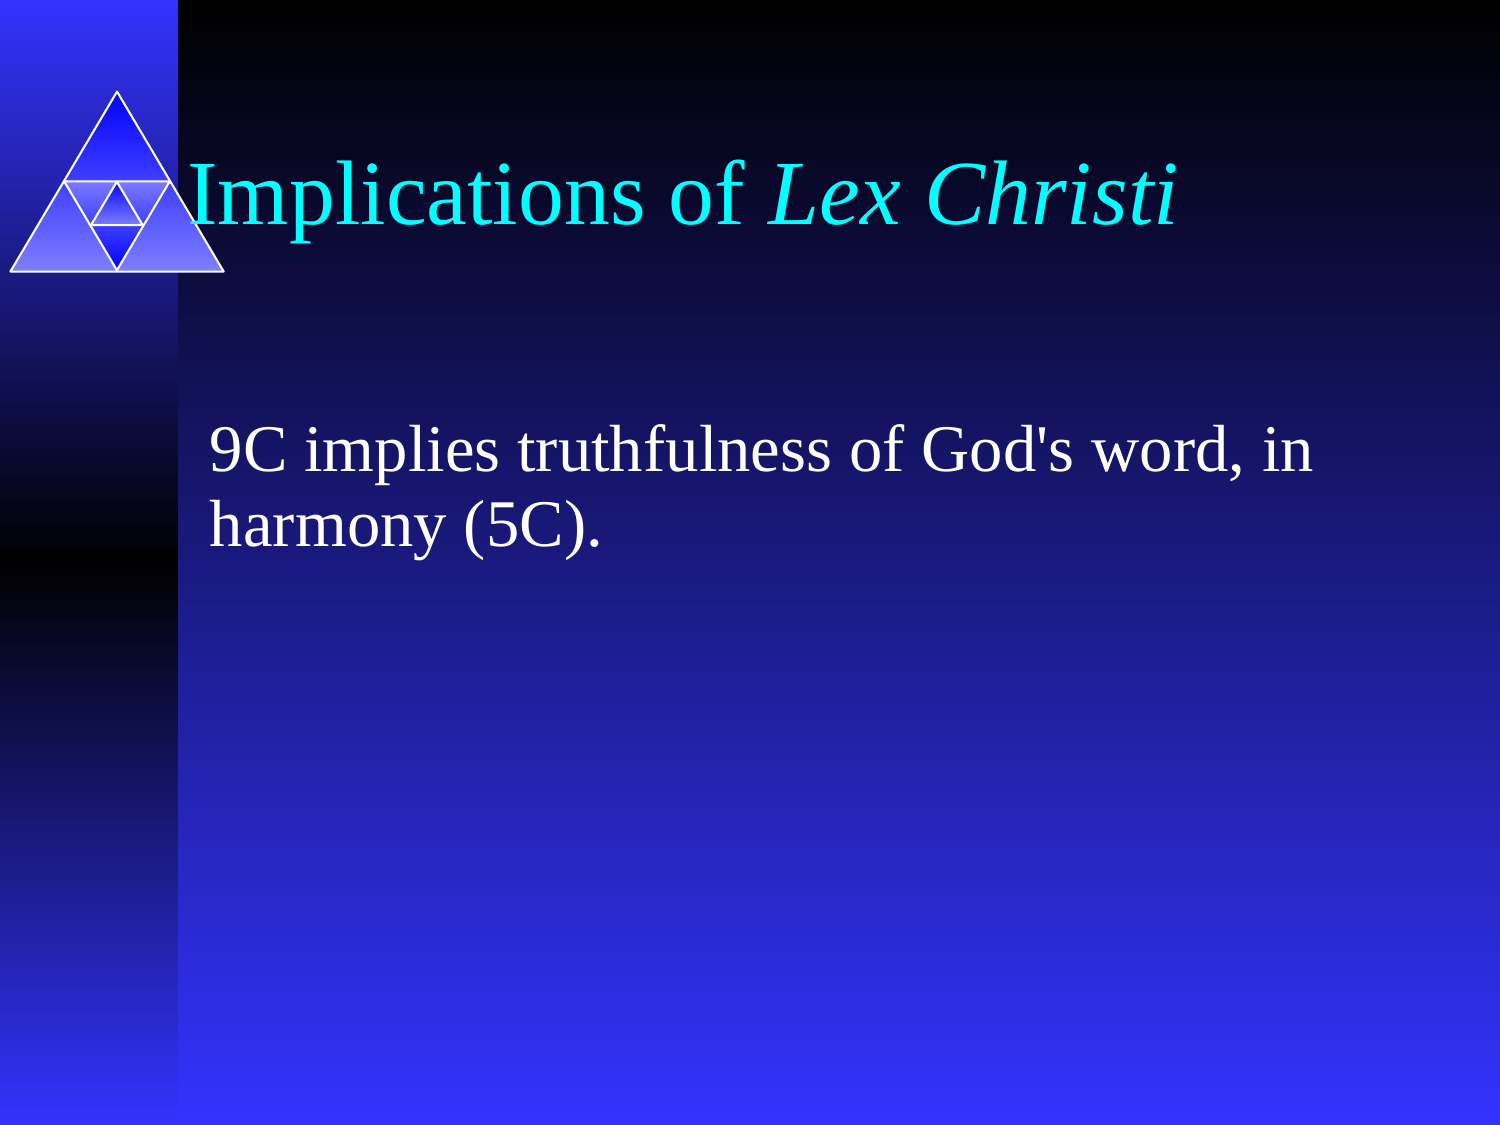

# Implications of Lex Christi
9C implies truthfulness of God's word, in harmony (5C).